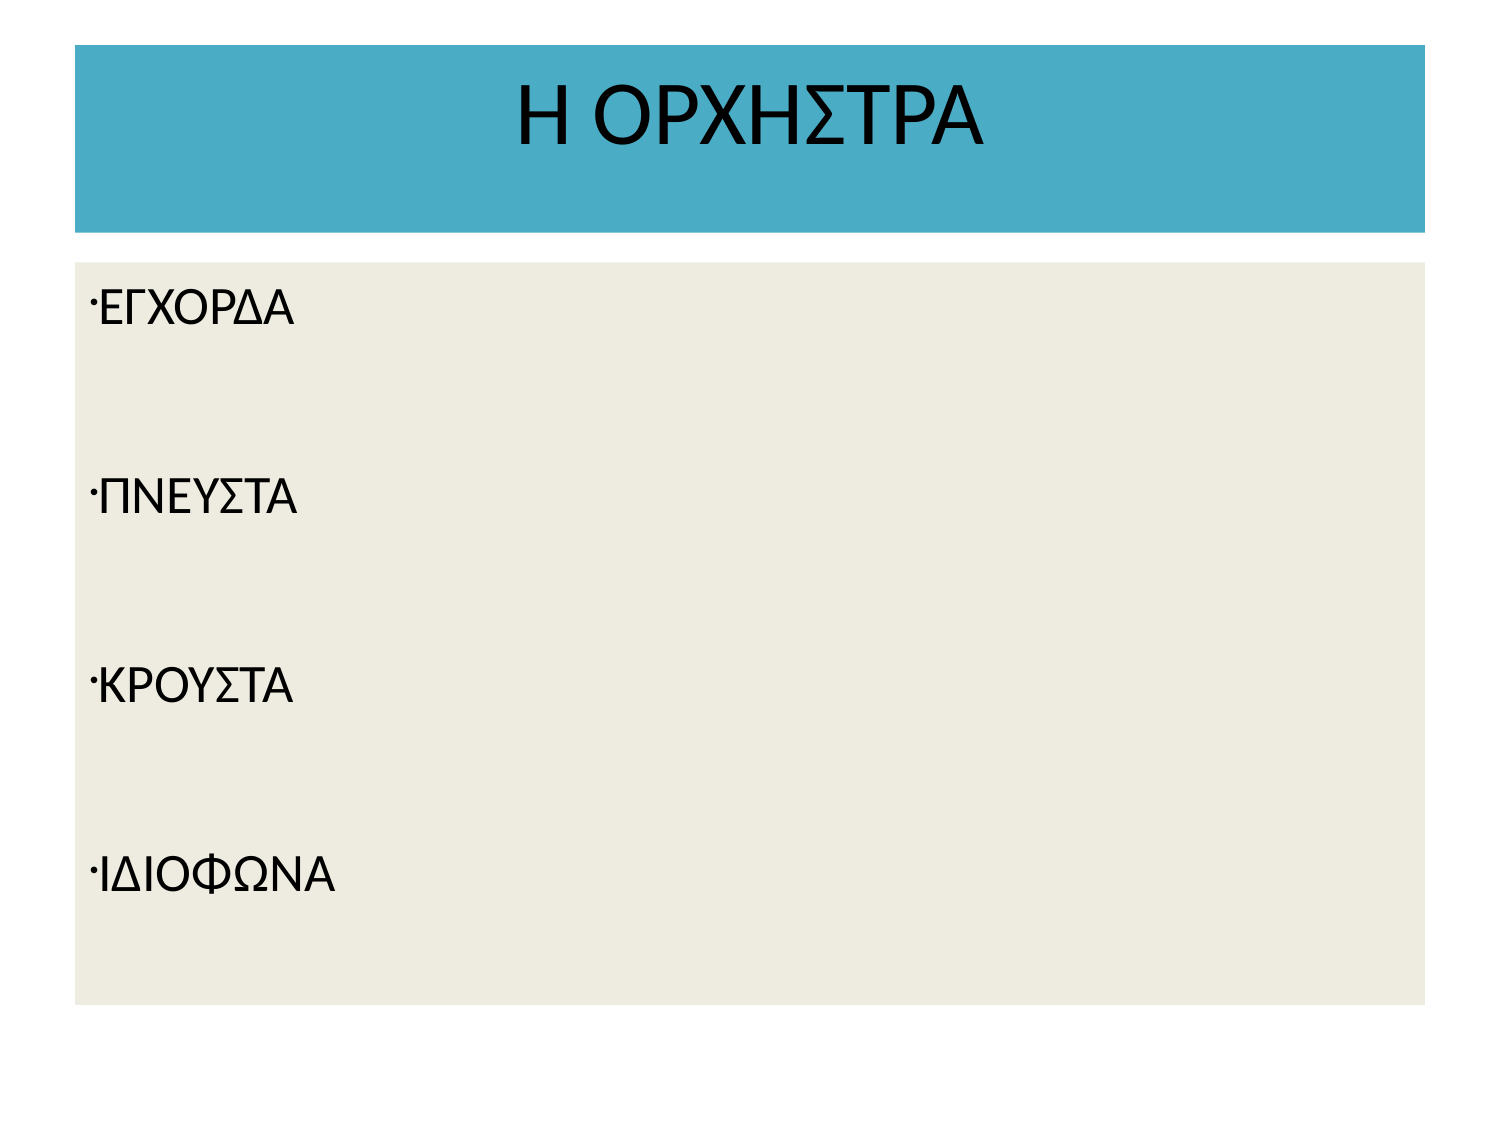

# Η ΟΡΧΗΣΤΡΑ
ΕΓΧΟΡΔΑ
ΠΝΕΥΣΤΑ
ΚΡΟΥΣΤΑ
ΙΔΙΟΦΩΝΑ